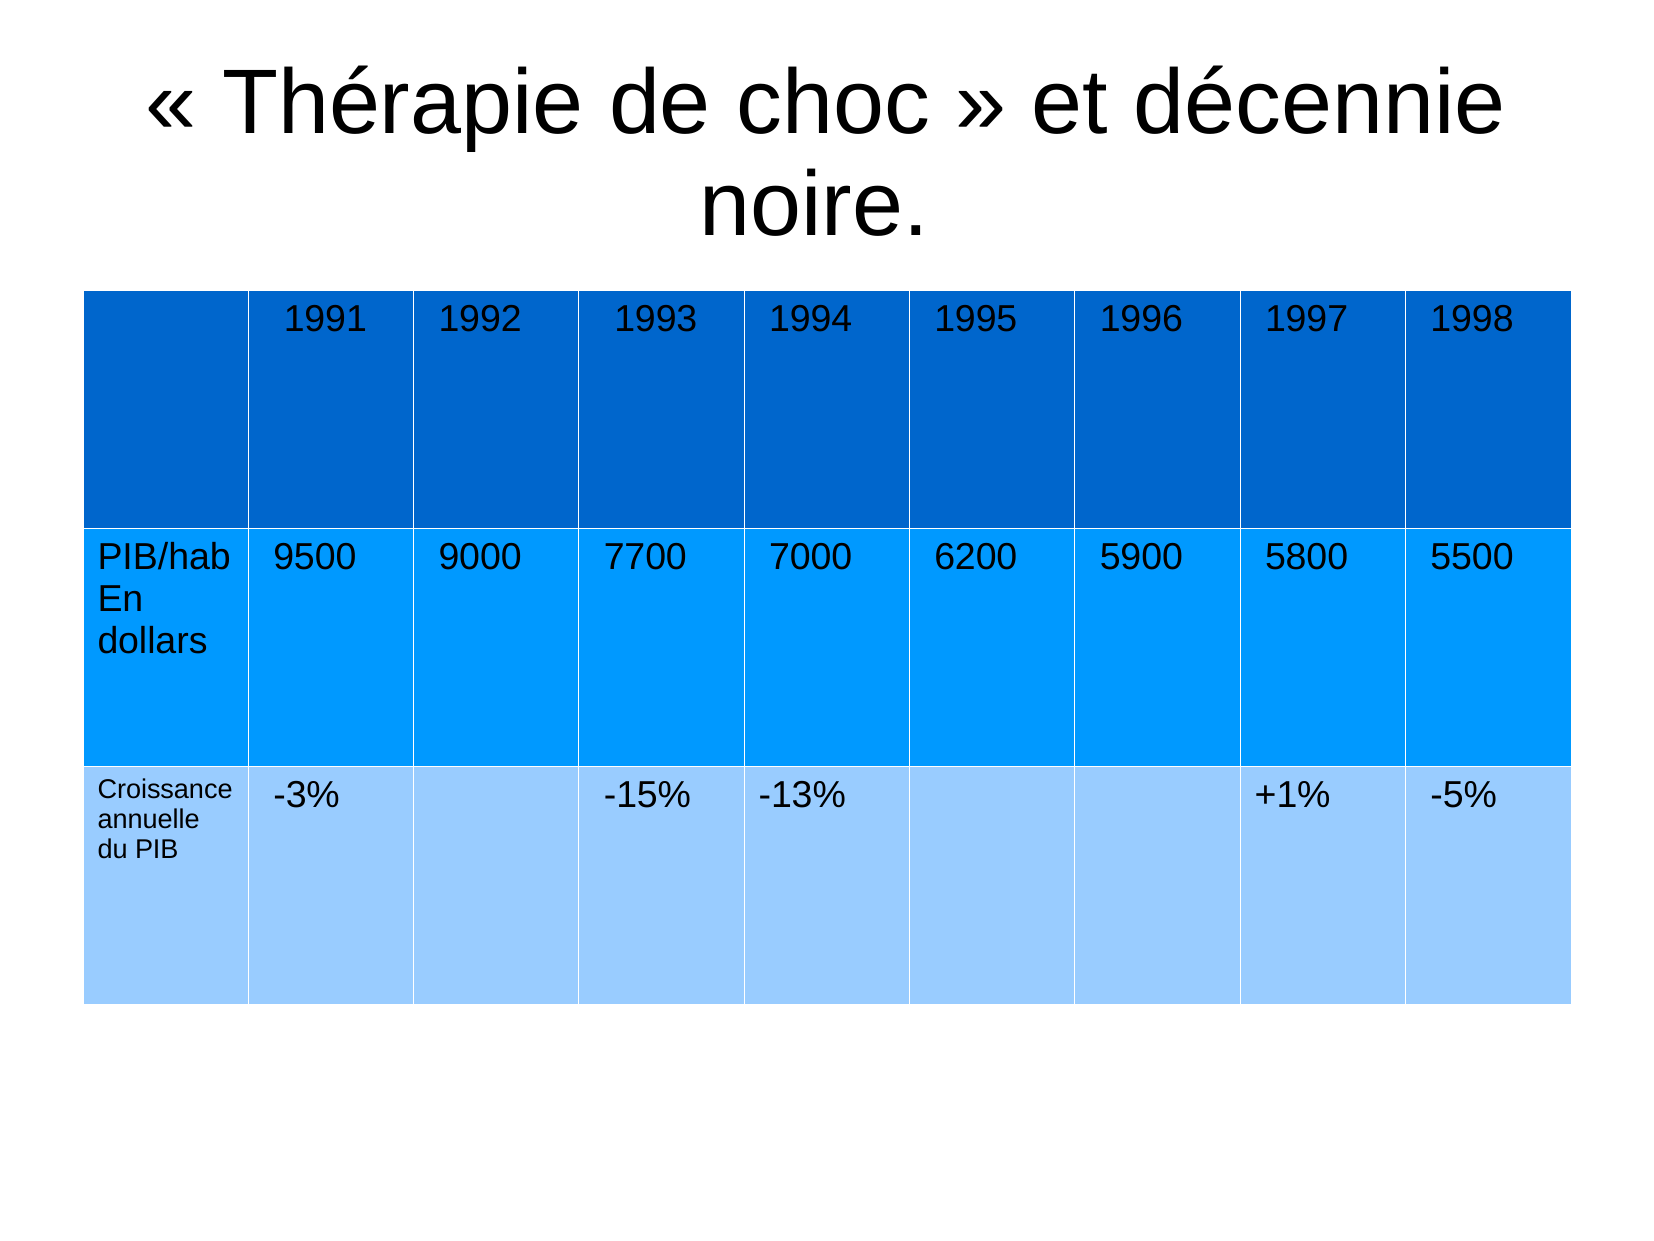

# « Thérapie de choc » et décennie noire.
| | 1991 | 1992 | 1993 | 1994 | 1995 | 1996 | 1997 | 1998 |
| --- | --- | --- | --- | --- | --- | --- | --- | --- |
| PIB/hab En dollars | 9500 | 9000 | 7700 | 7000 | 6200 | 5900 | 5800 | 5500 |
| Croissance annuelle du PIB | -3% | | -15% | -13% | | | +1% | -5% |